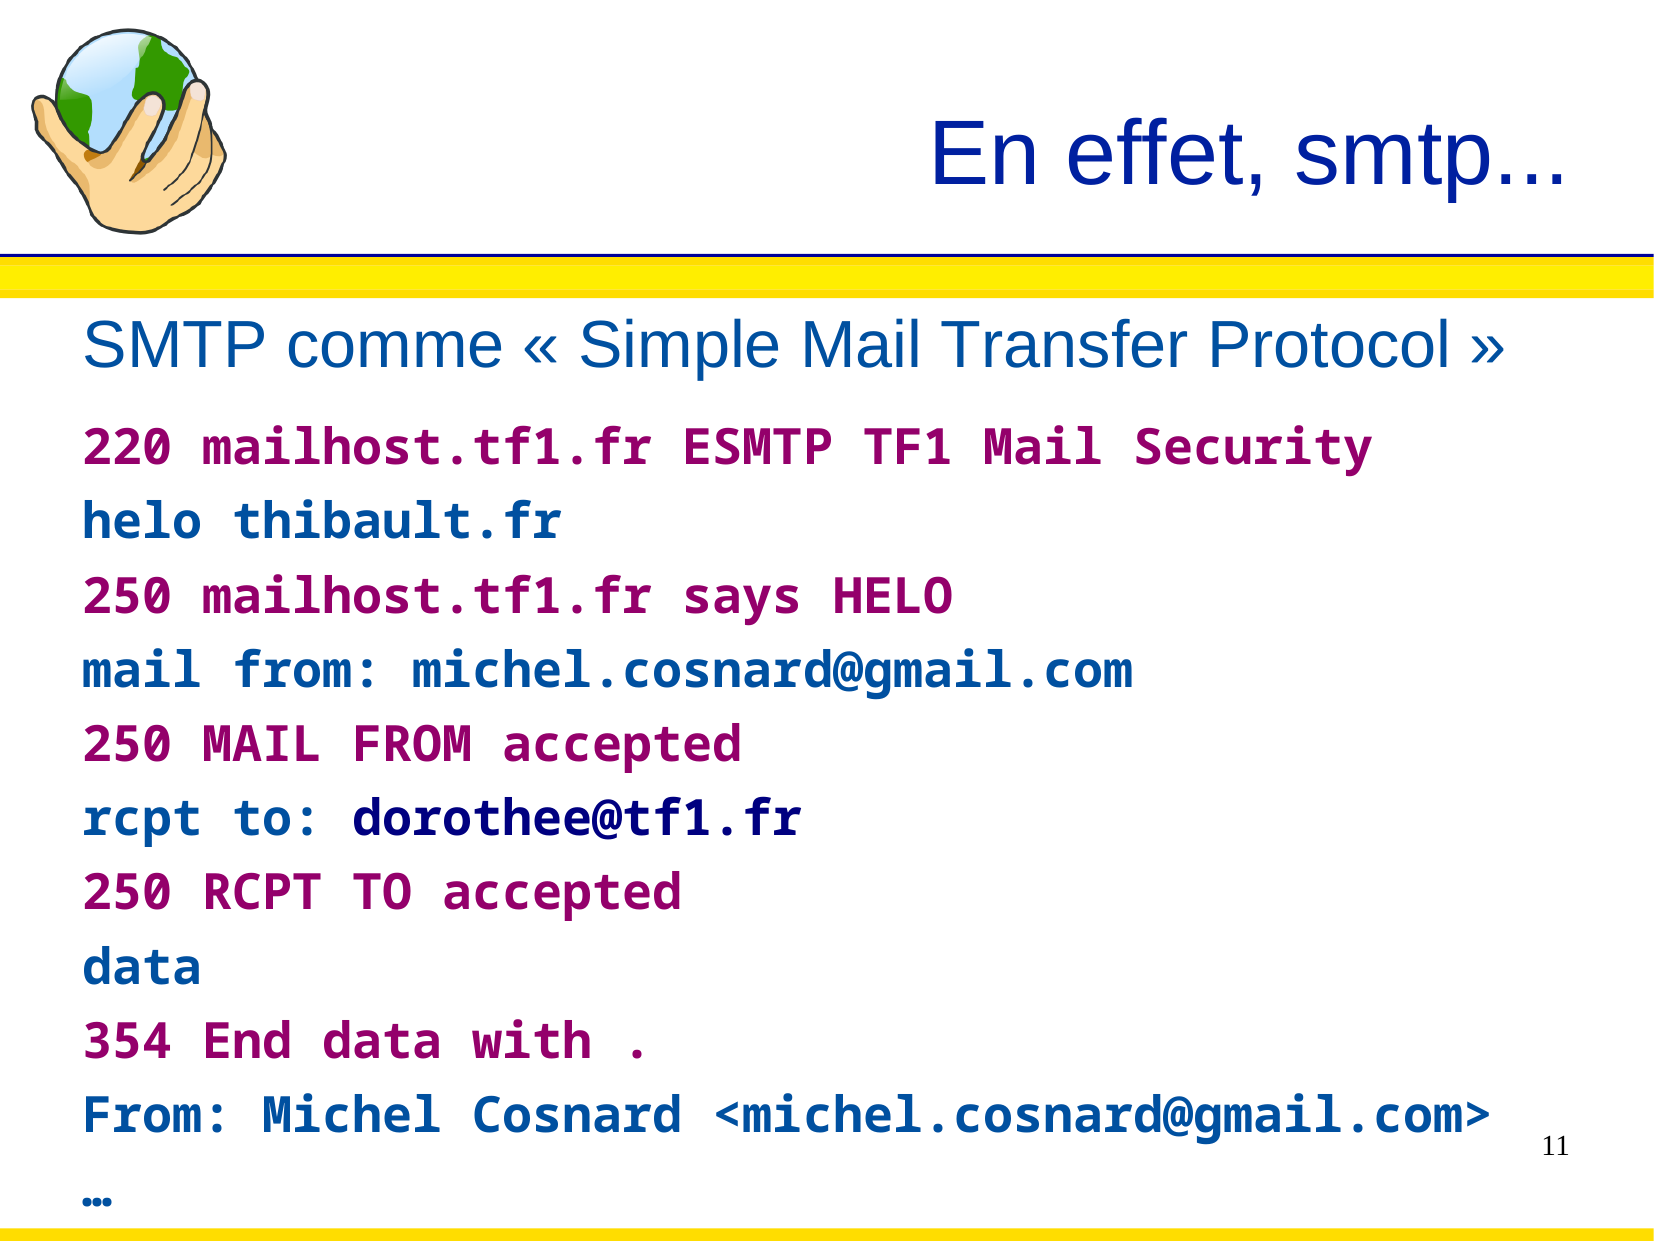

# En effet, smtp...
SMTP comme « Simple Mail Transfer Protocol »
220 mailhost.tf1.fr ESMTP TF1 Mail Security
helo thibault.fr
250 mailhost.tf1.fr says HELO
mail from: michel.cosnard@gmail.com
250 MAIL FROM accepted
rcpt to: dorothee@tf1.fr
250 RCPT TO accepted
data
354 End data with .
From: Michel Cosnard <michel.cosnard@gmail.com>
…
250 Ok : queued
11